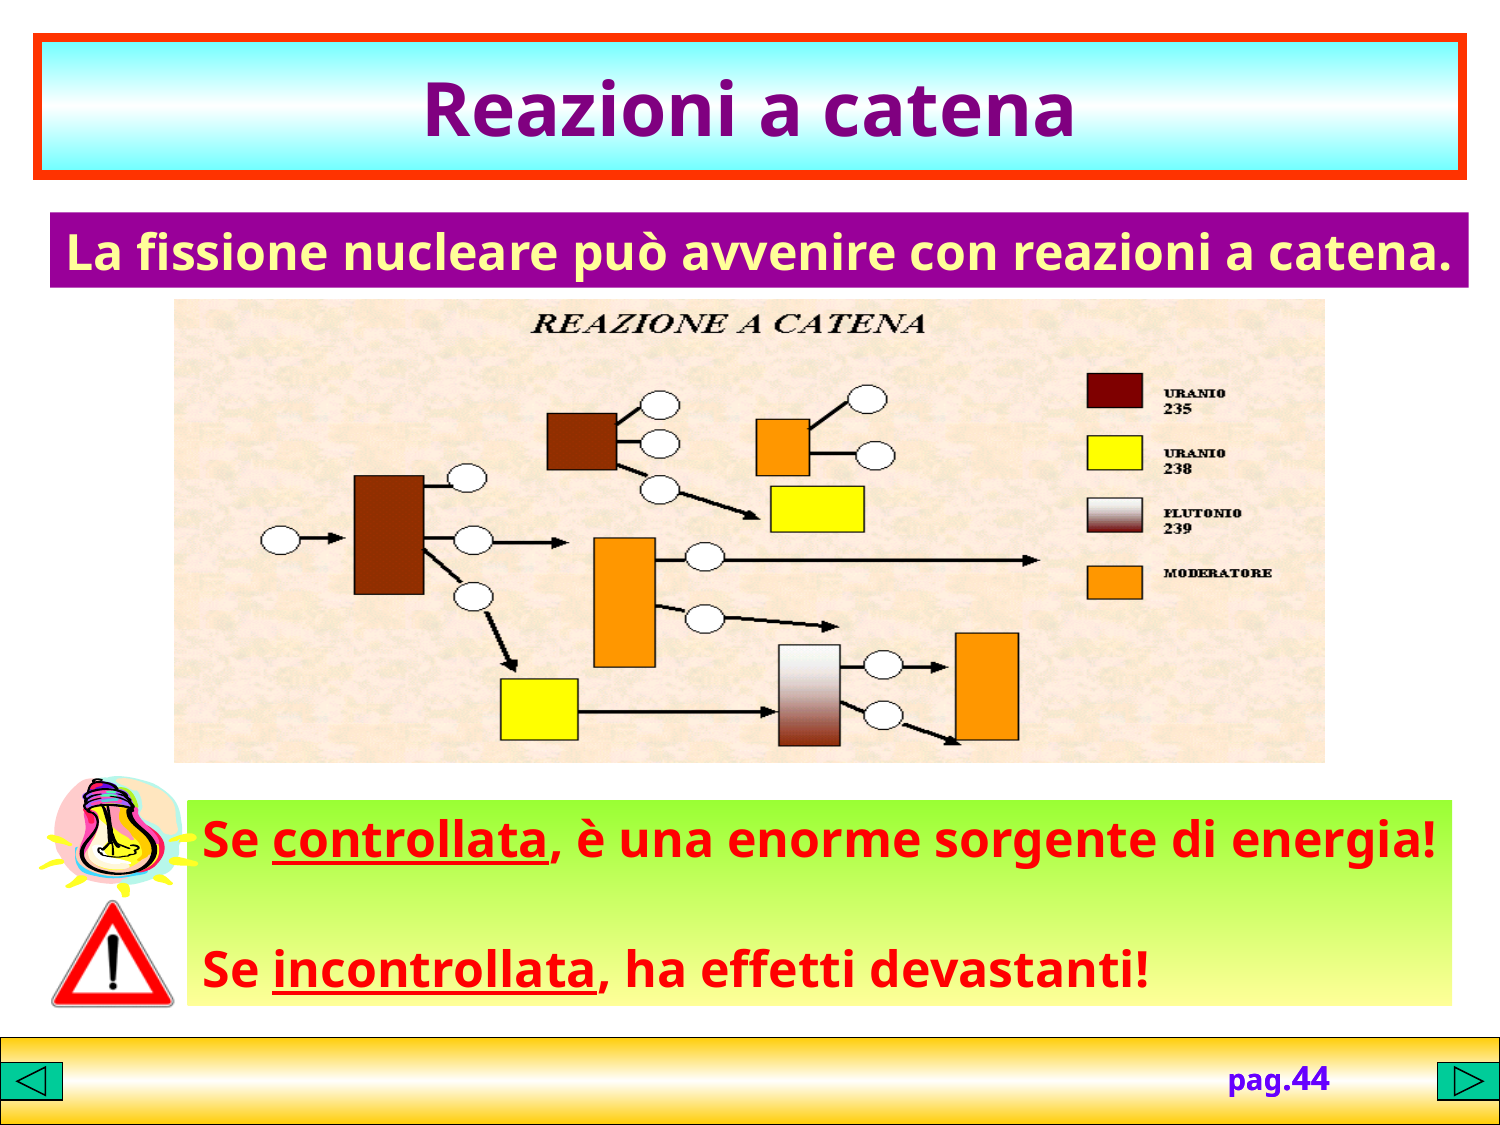

# Reazioni a catena
La fissione nucleare può avvenire con reazioni a catena.
Se controllata, è una enorme sorgente di energia!
Se incontrollata, ha effetti devastanti!
pag.
44